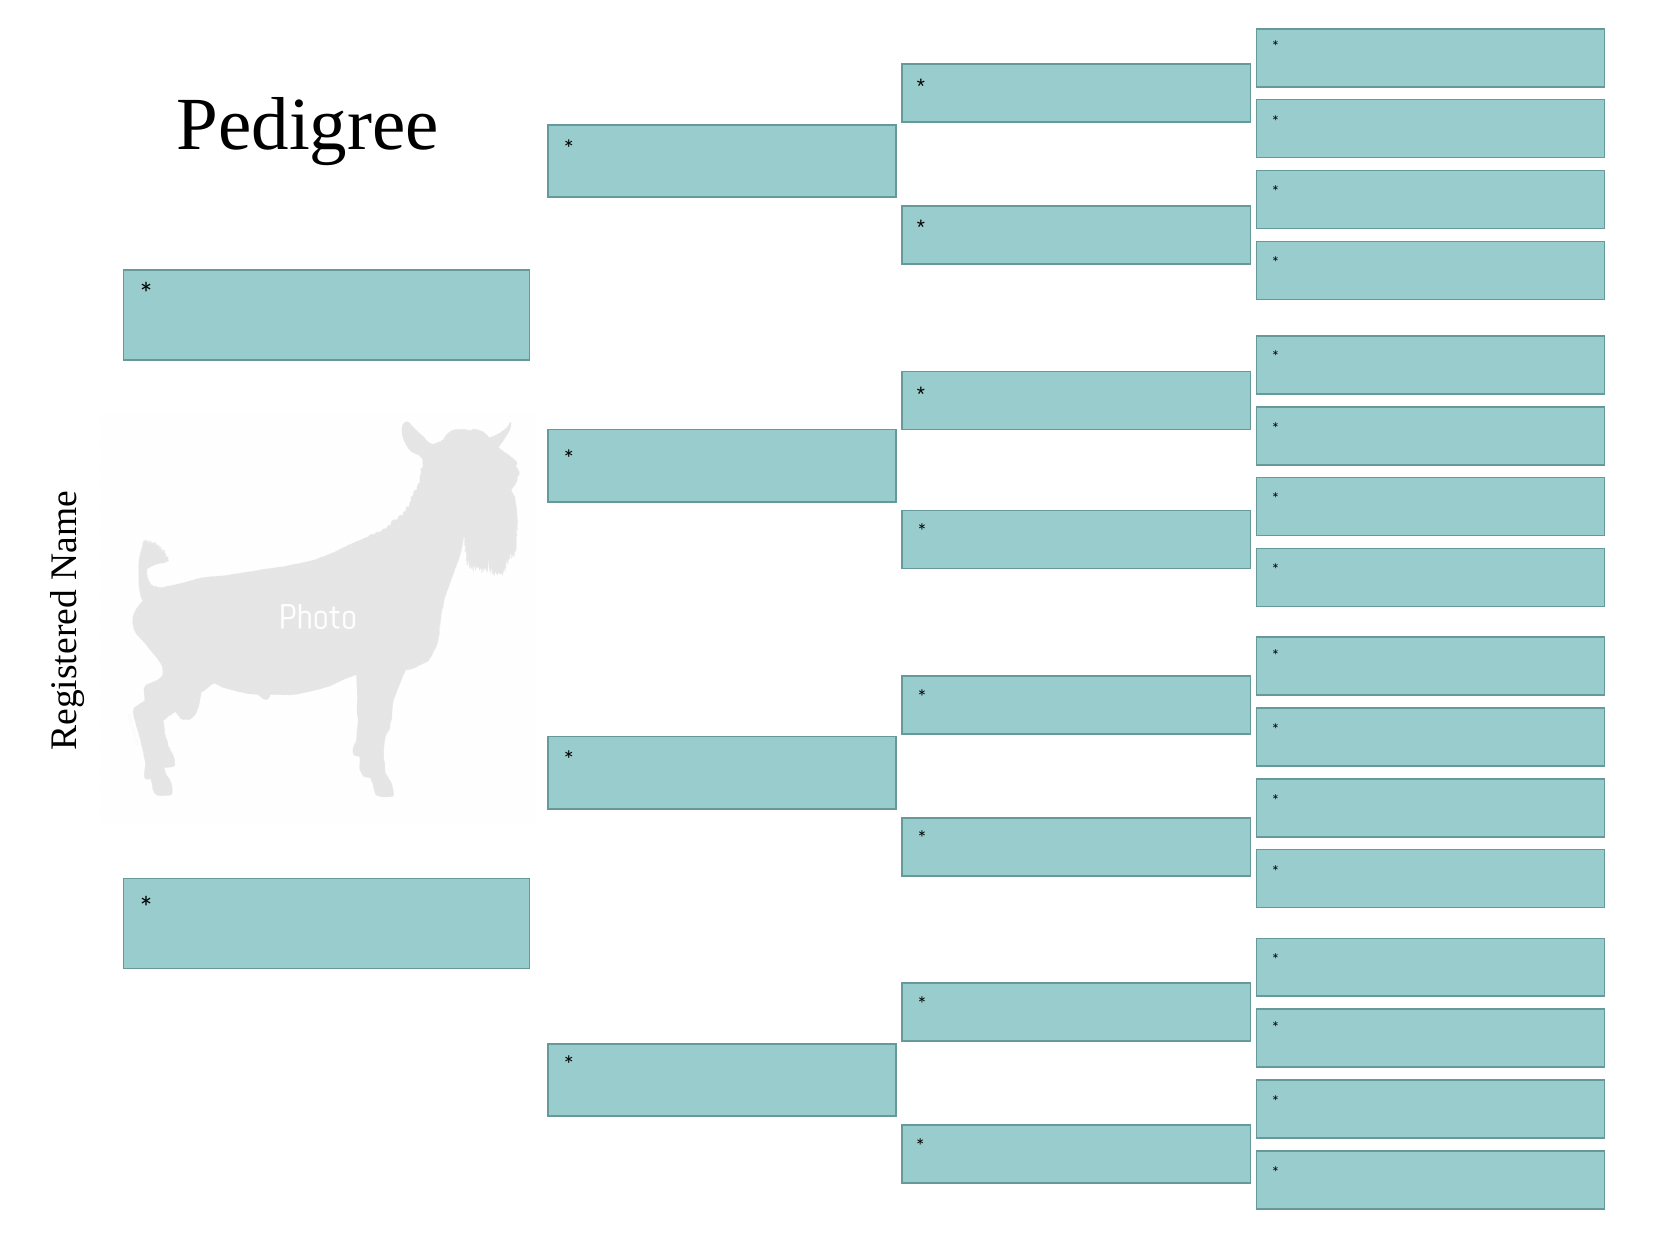

*
Pedigree
*
*
*
*
*
*
*
*
*
*
*
*
*
*
Registered Name
*
*
*
*
*
*
*
*
*
*
*
*
*
*
*